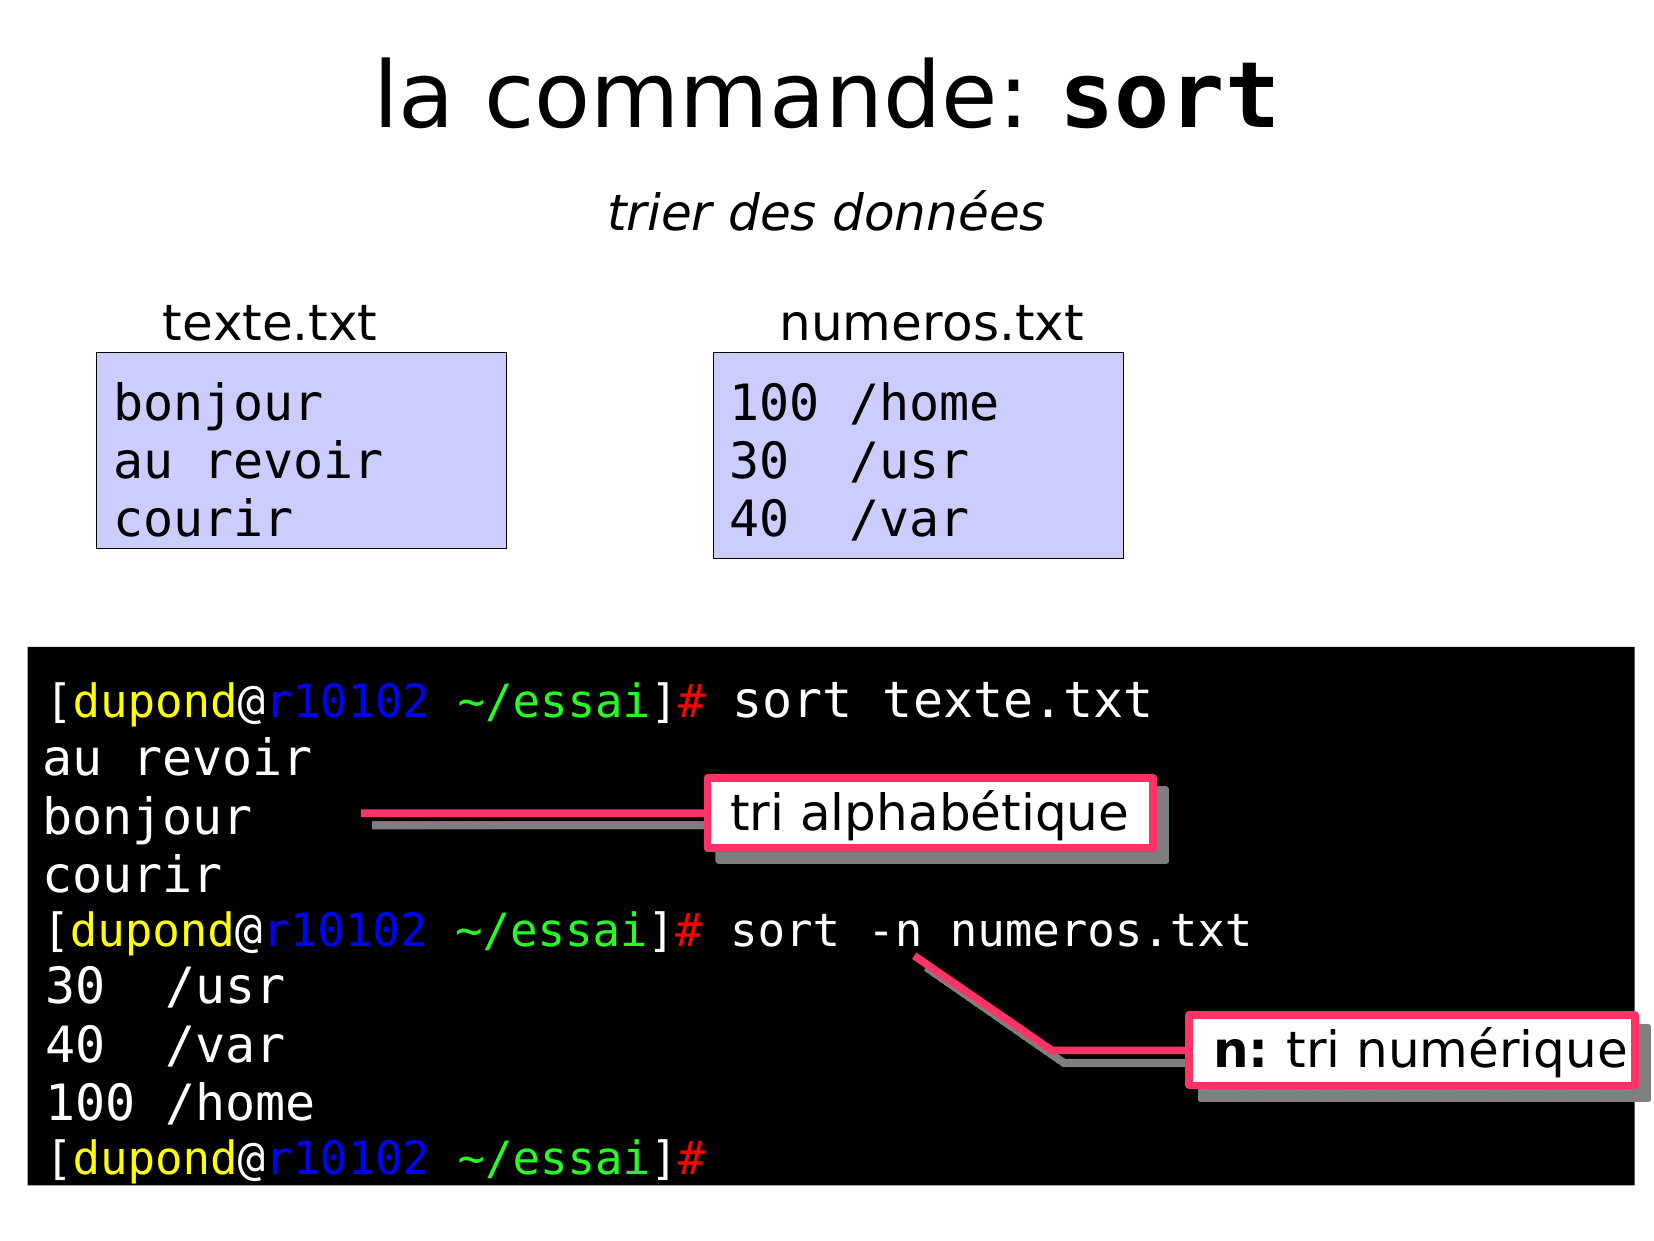

# la commande: sort
trier des données
texte.txt
numeros.txt
bonjour
au revoir
courir
100 /home
30 /usr
40 /var
[dupond@r10102 ~/essai]# sort texte.txt
au revoir
bonjour
courir
[dupond@r10102 ~/essai]# sort -n numeros.txt
30 /usr
40 /var
100 /home
[dupond@r10102 ~/essai]#